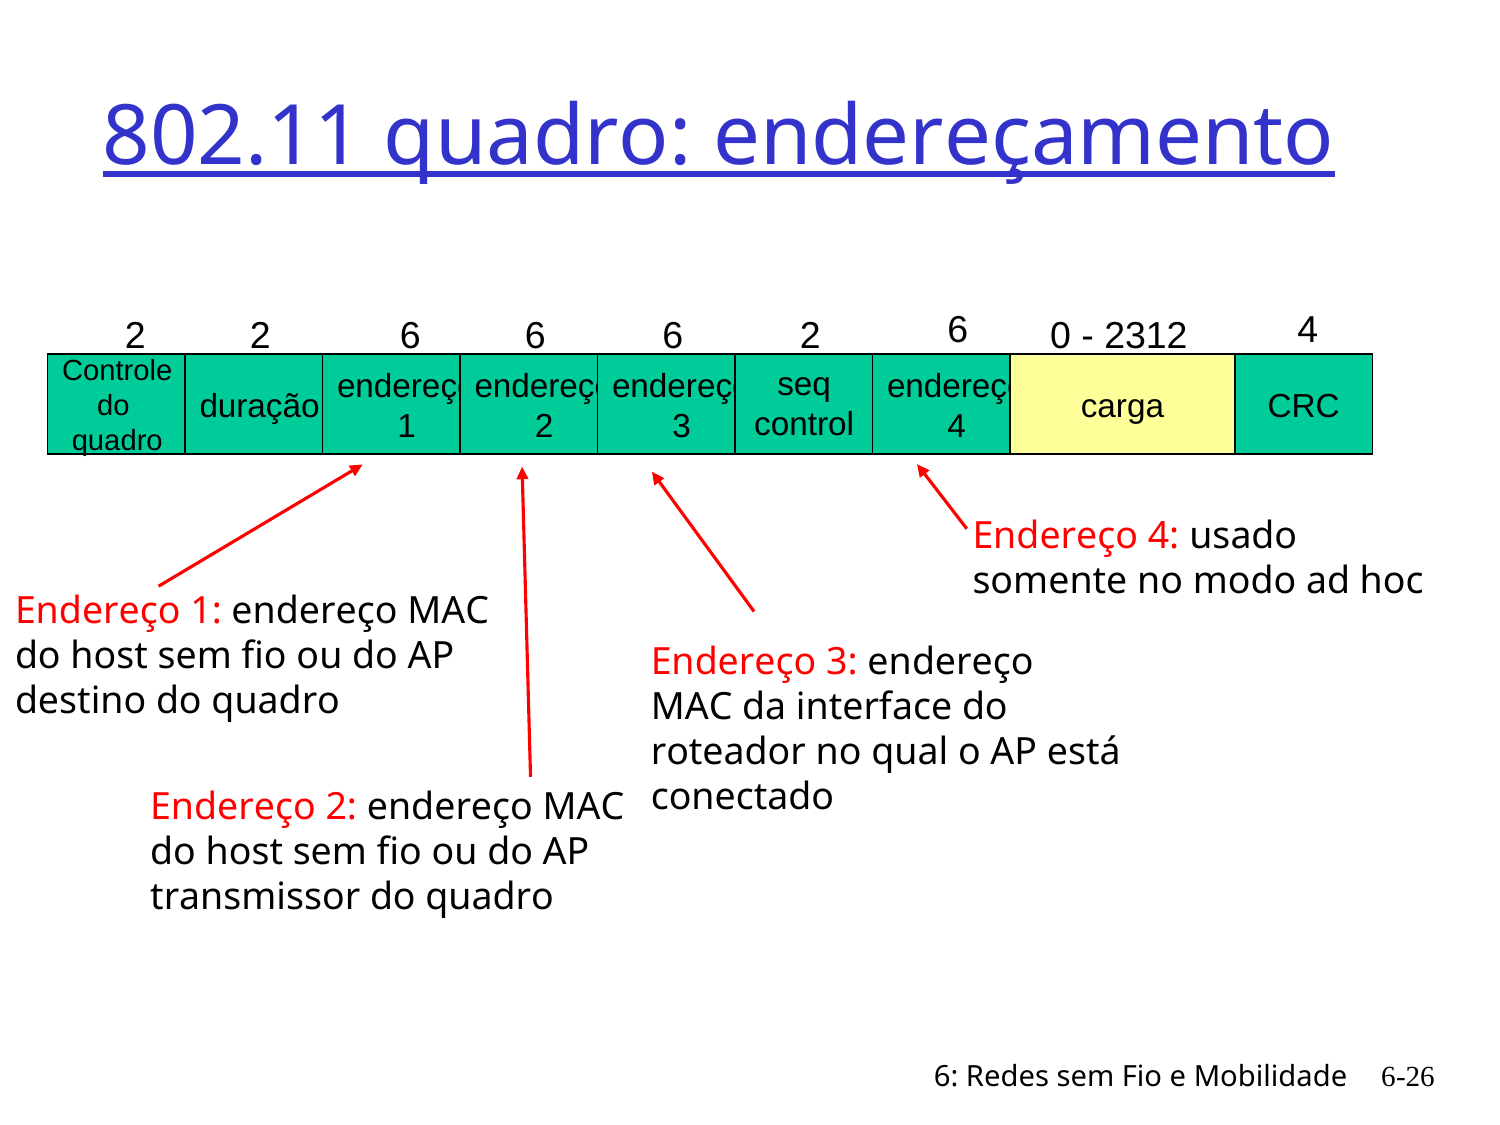

802.11 quadro: endereçamento
6
4
2
2
6
6
6
2
0 - 2312
Controle
do
quadro
duração
endereço
1
endereço
2
endereço
3
endereço
4
carga
CRC
seq
control
Endereço 4: usado somente no modo ad hoc
Endereço 1: endereço MAC
do host sem fio ou do AP
destino do quadro
Endereço 3: endereço MAC da interface do roteador no qual o AP está conectado
Endereço 2: endereço MAC
do host sem fio ou do AP
transmissor do quadro
6: Redes sem Fio e Mobilidade